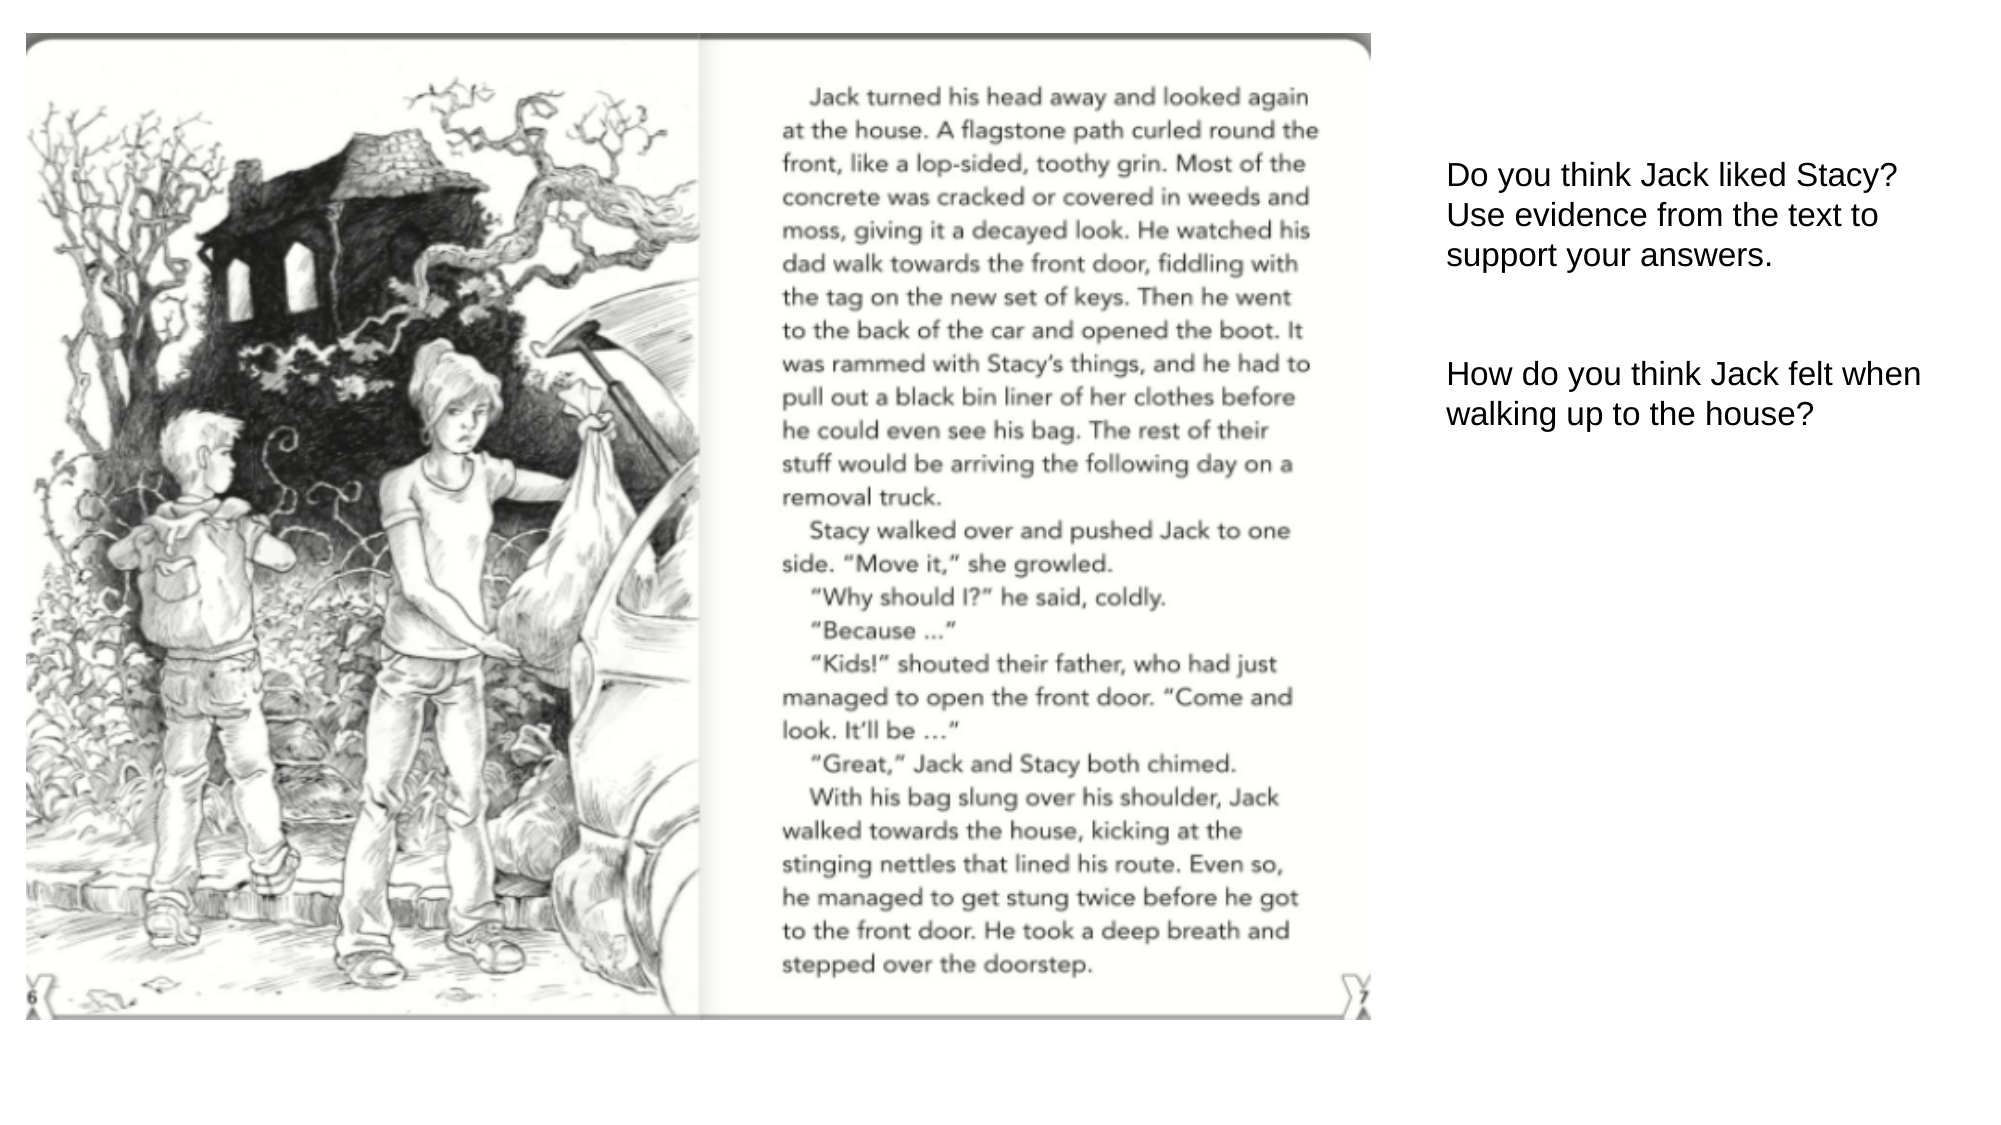

Do you think Jack liked Stacy?
Use evidence from the text to support your answers.
How do you think Jack felt when walking up to the house?